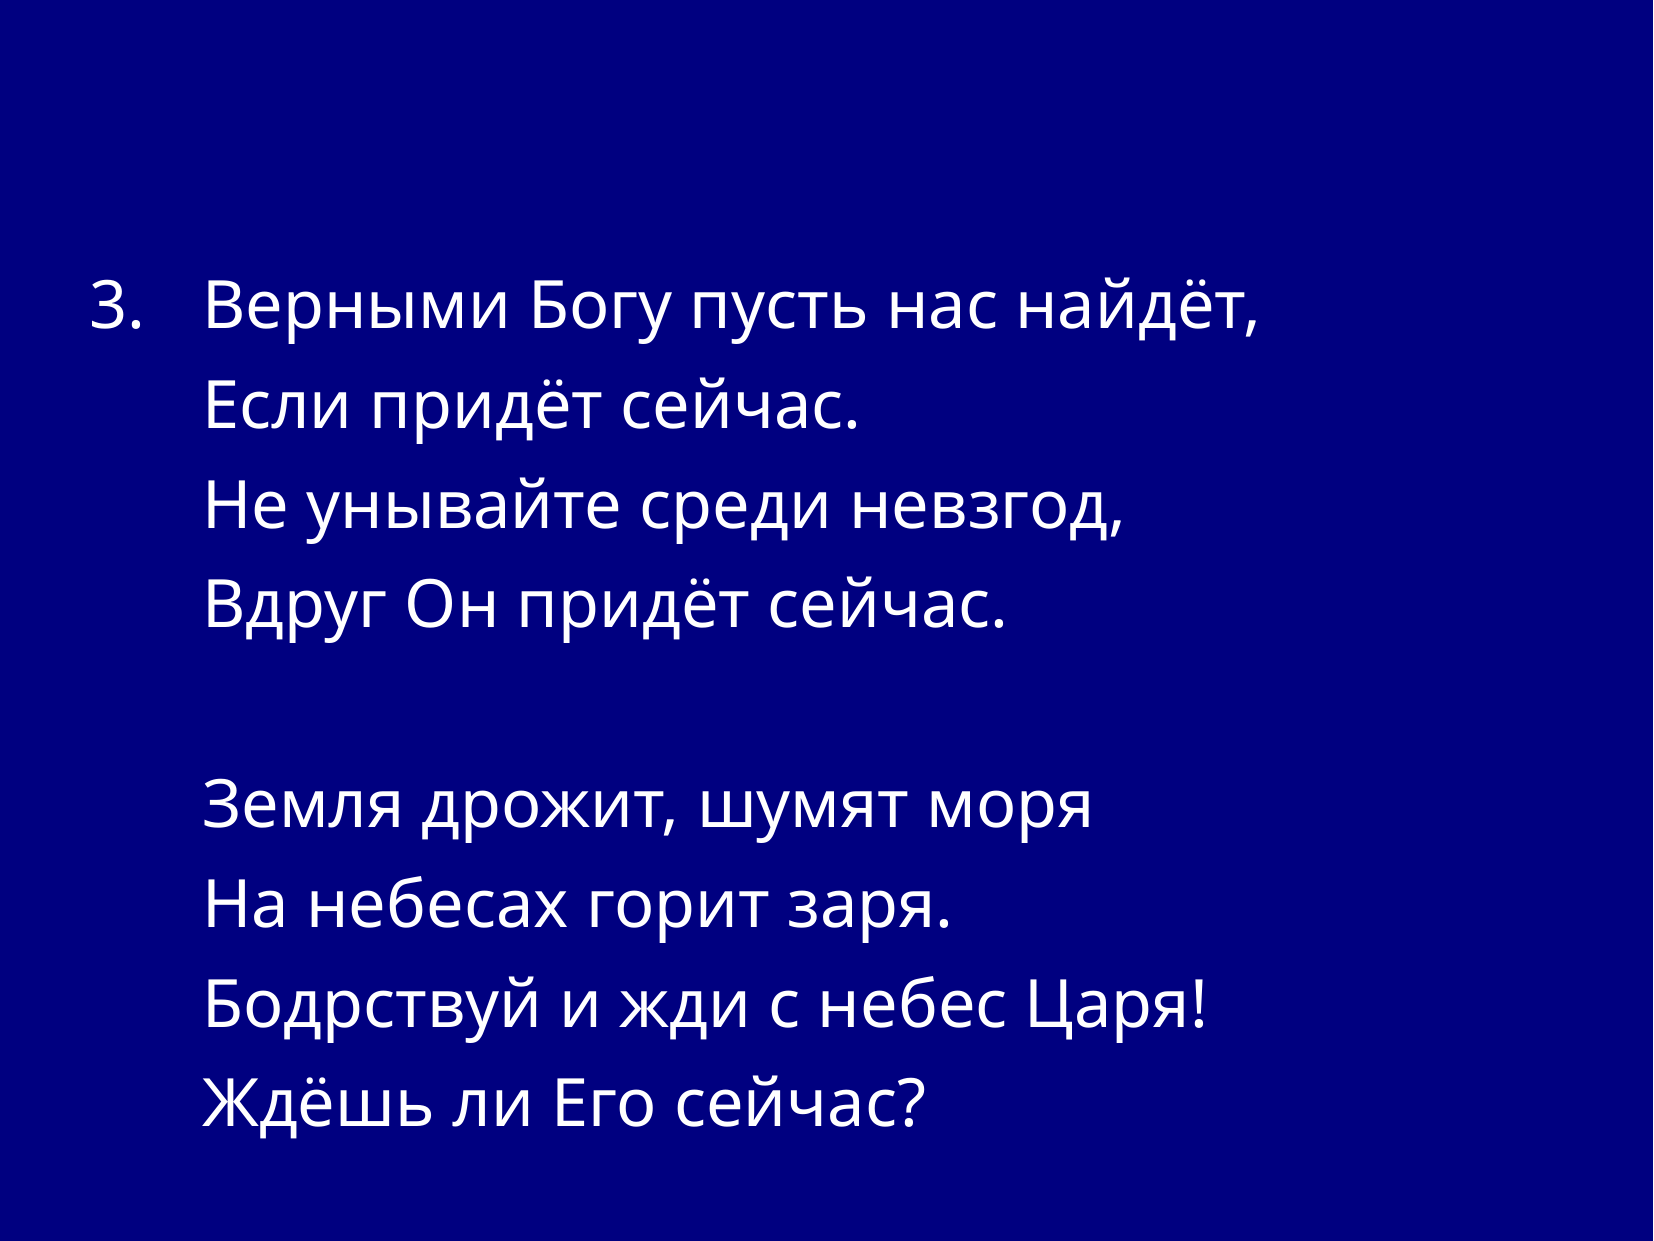

3.	Верными Богу пусть нас найдёт,
	Если придёт сейчас.
	Не унывайте среди невзгод,
	Вдруг Он придёт сейчас.
	Земля дрожит, шумят моря
	На небесах горит заря.
	Бодрствуй и жди с небес Царя!
	Ждёшь ли Его сейчас?